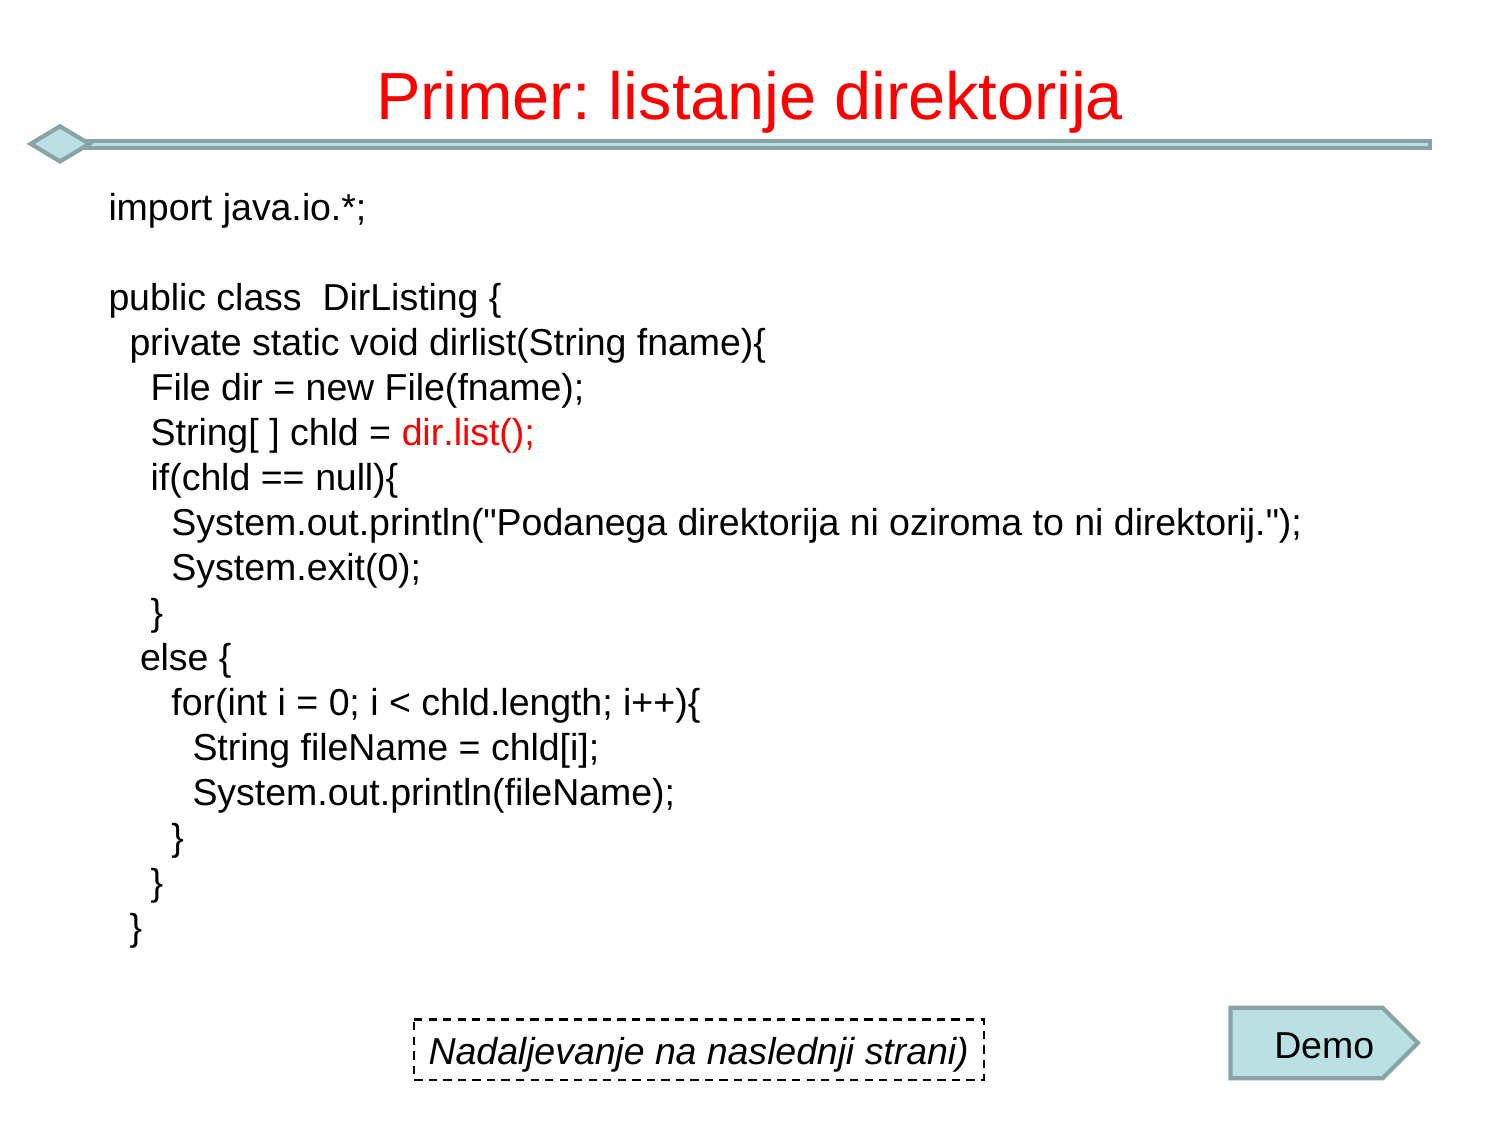

# Primer: listanje direktorija
import java.io.*;
public class DirListing {
 private static void dirlist(String fname){
 File dir = new File(fname);
 String[ ] chld = dir.list();
 if(chld == null){
 System.out.println("Podanega direktorija ni oziroma to ni direktorij.");
 System.exit(0);
 }
 else {
 for(int i = 0; i < chld.length; i++){
 String fileName = chld[i];
 System.out.println(fileName);
 }
 }
 }
Demo
Nadaljevanje na naslednji strani)